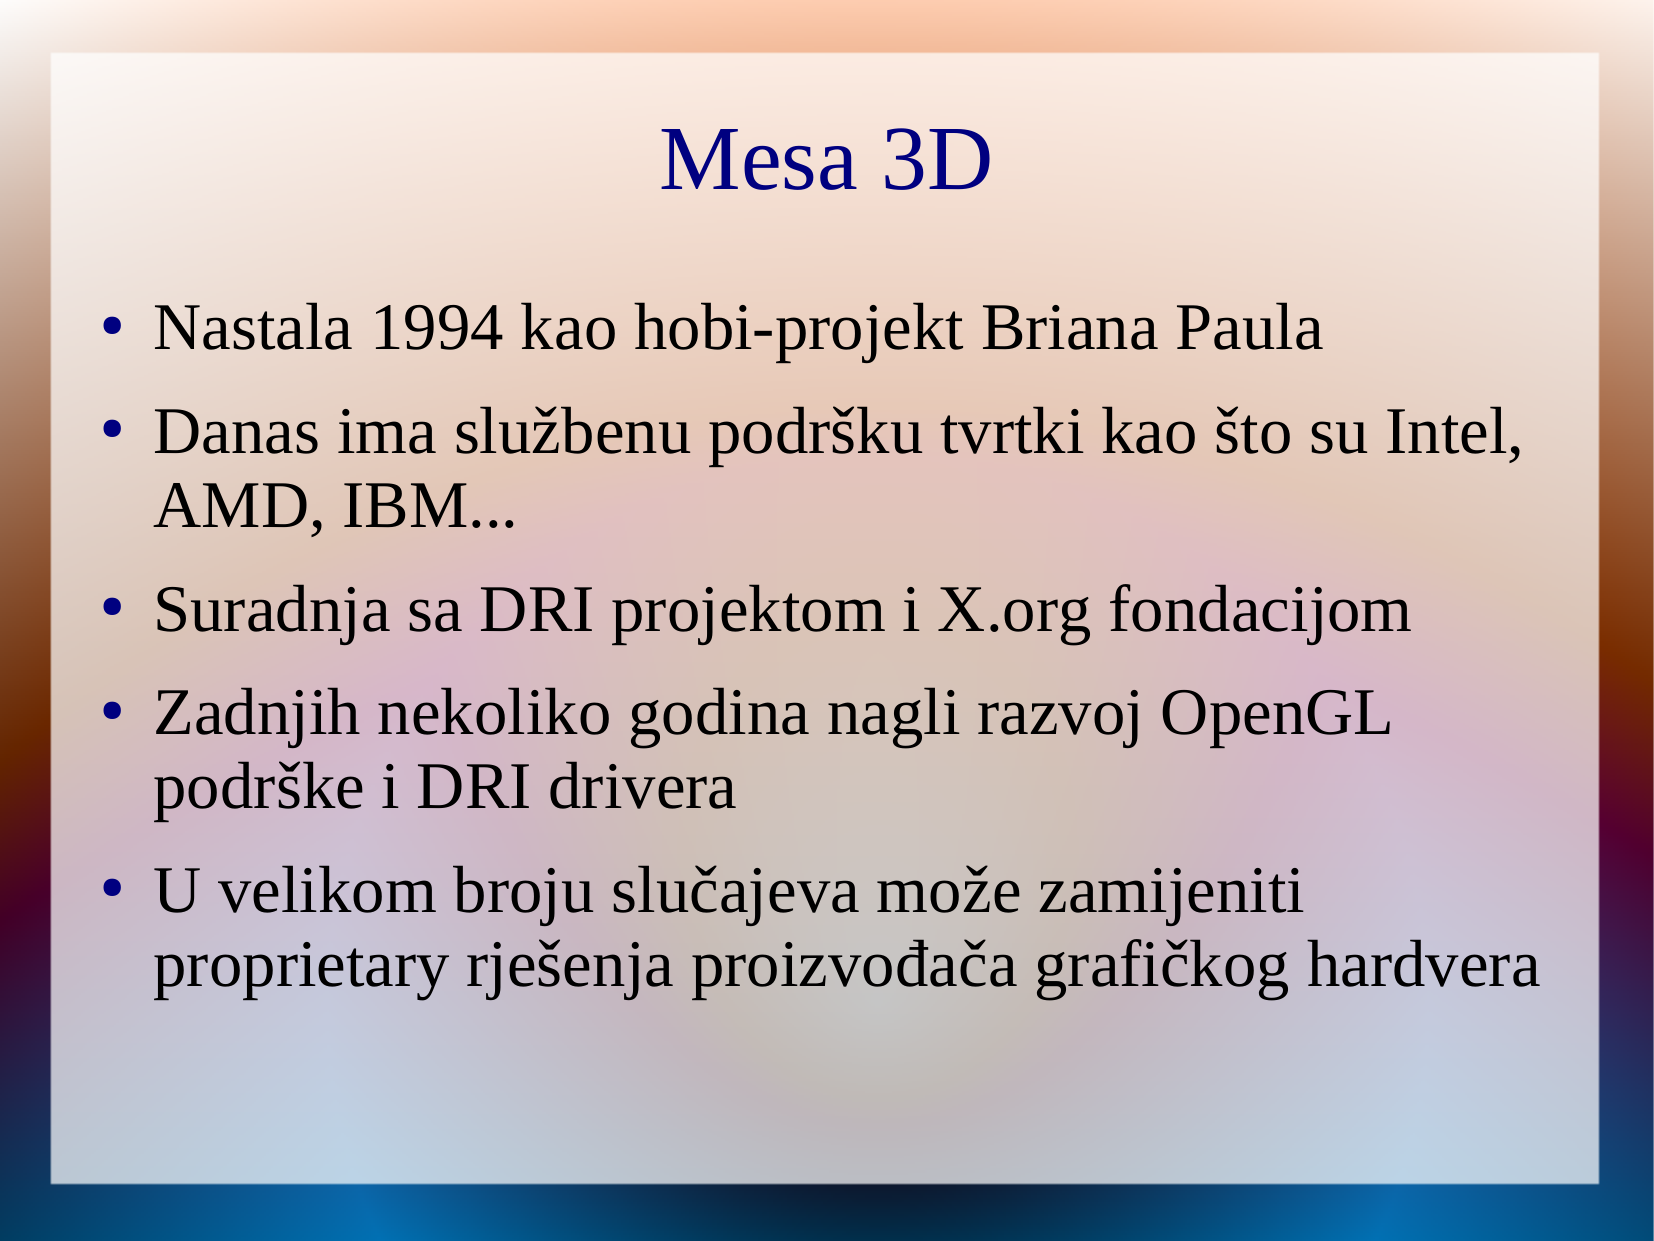

# Mesa 3D
Nastala 1994 kao hobi-projekt Briana Paula
Danas ima službenu podršku tvrtki kao što su Intel, AMD, IBM...
Suradnja sa DRI projektom i X.org fondacijom
Zadnjih nekoliko godina nagli razvoj OpenGL podrške i DRI drivera
U velikom broju slučajeva može zamijeniti proprietary rješenja proizvođača grafičkog hardvera